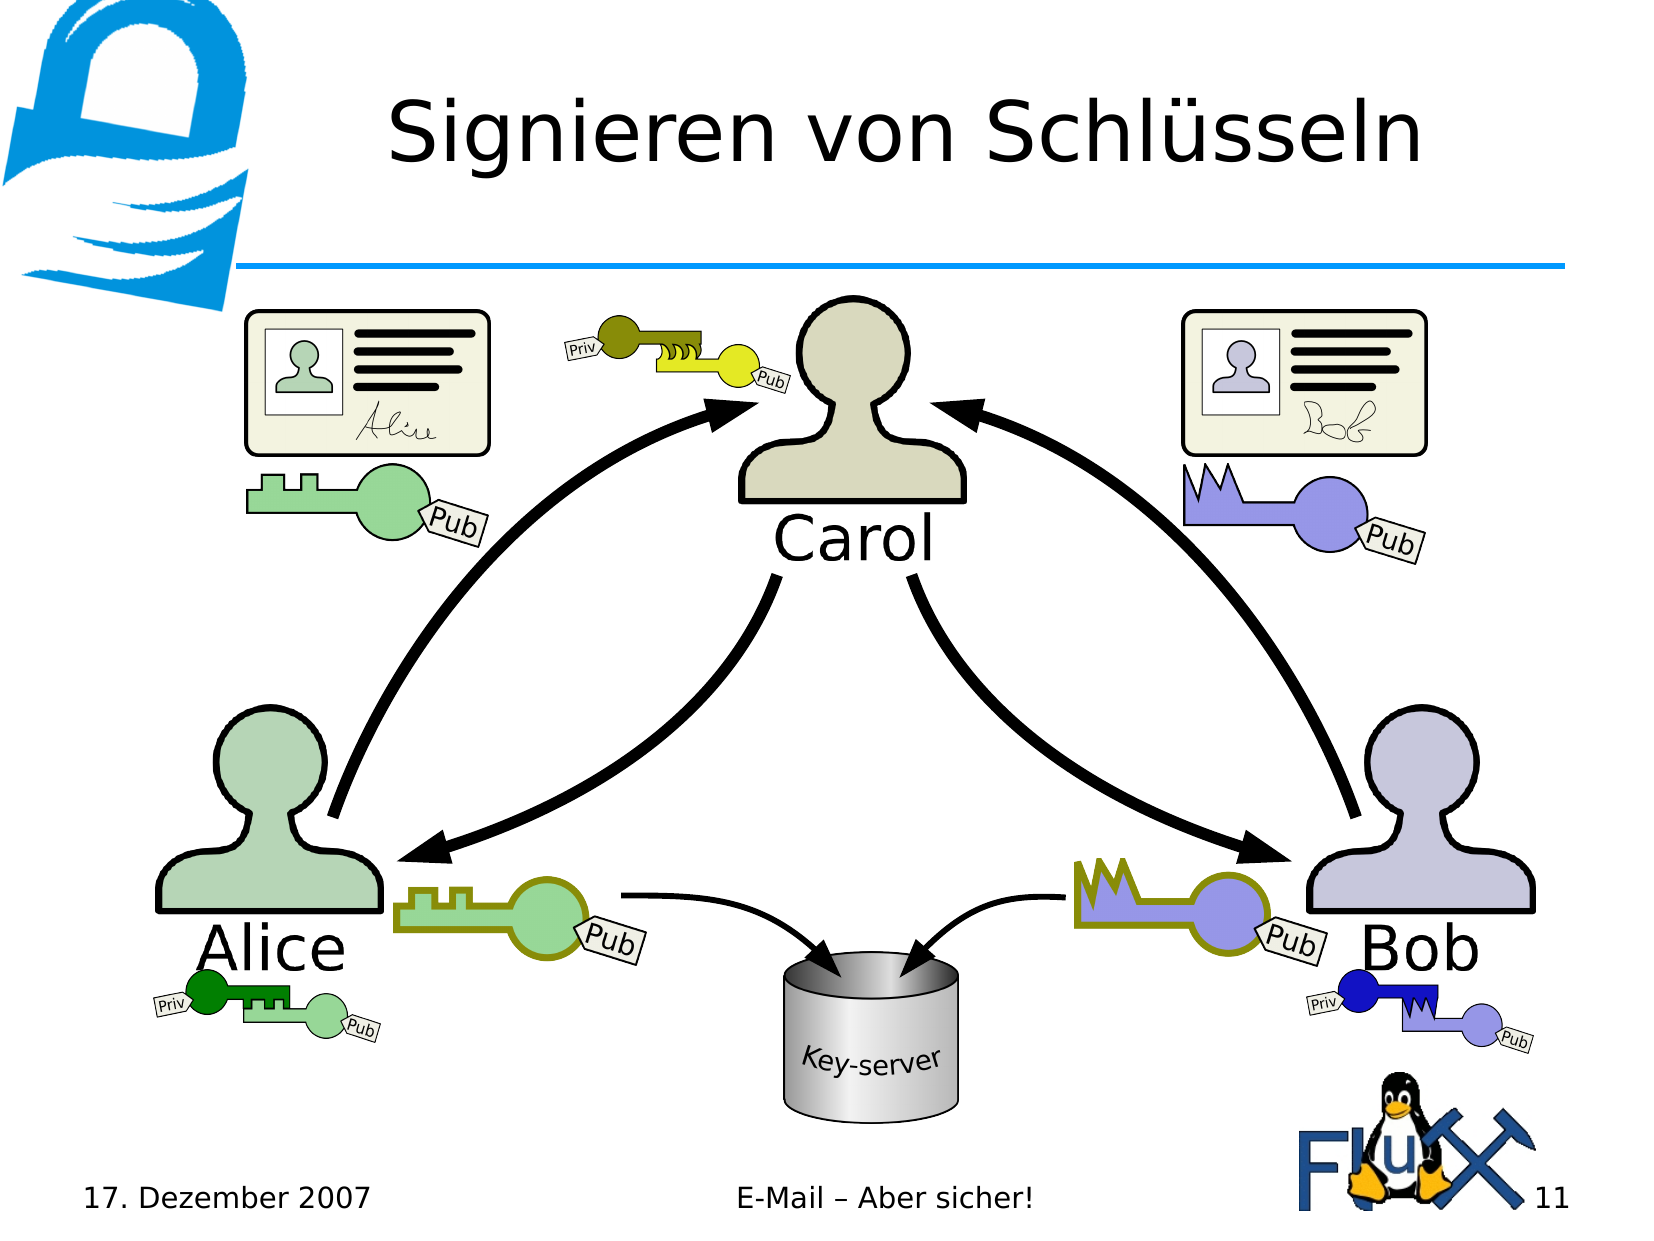

# Signieren von Schlüsseln
17. Dezember 2007
E-Mail – Aber sicher!
11